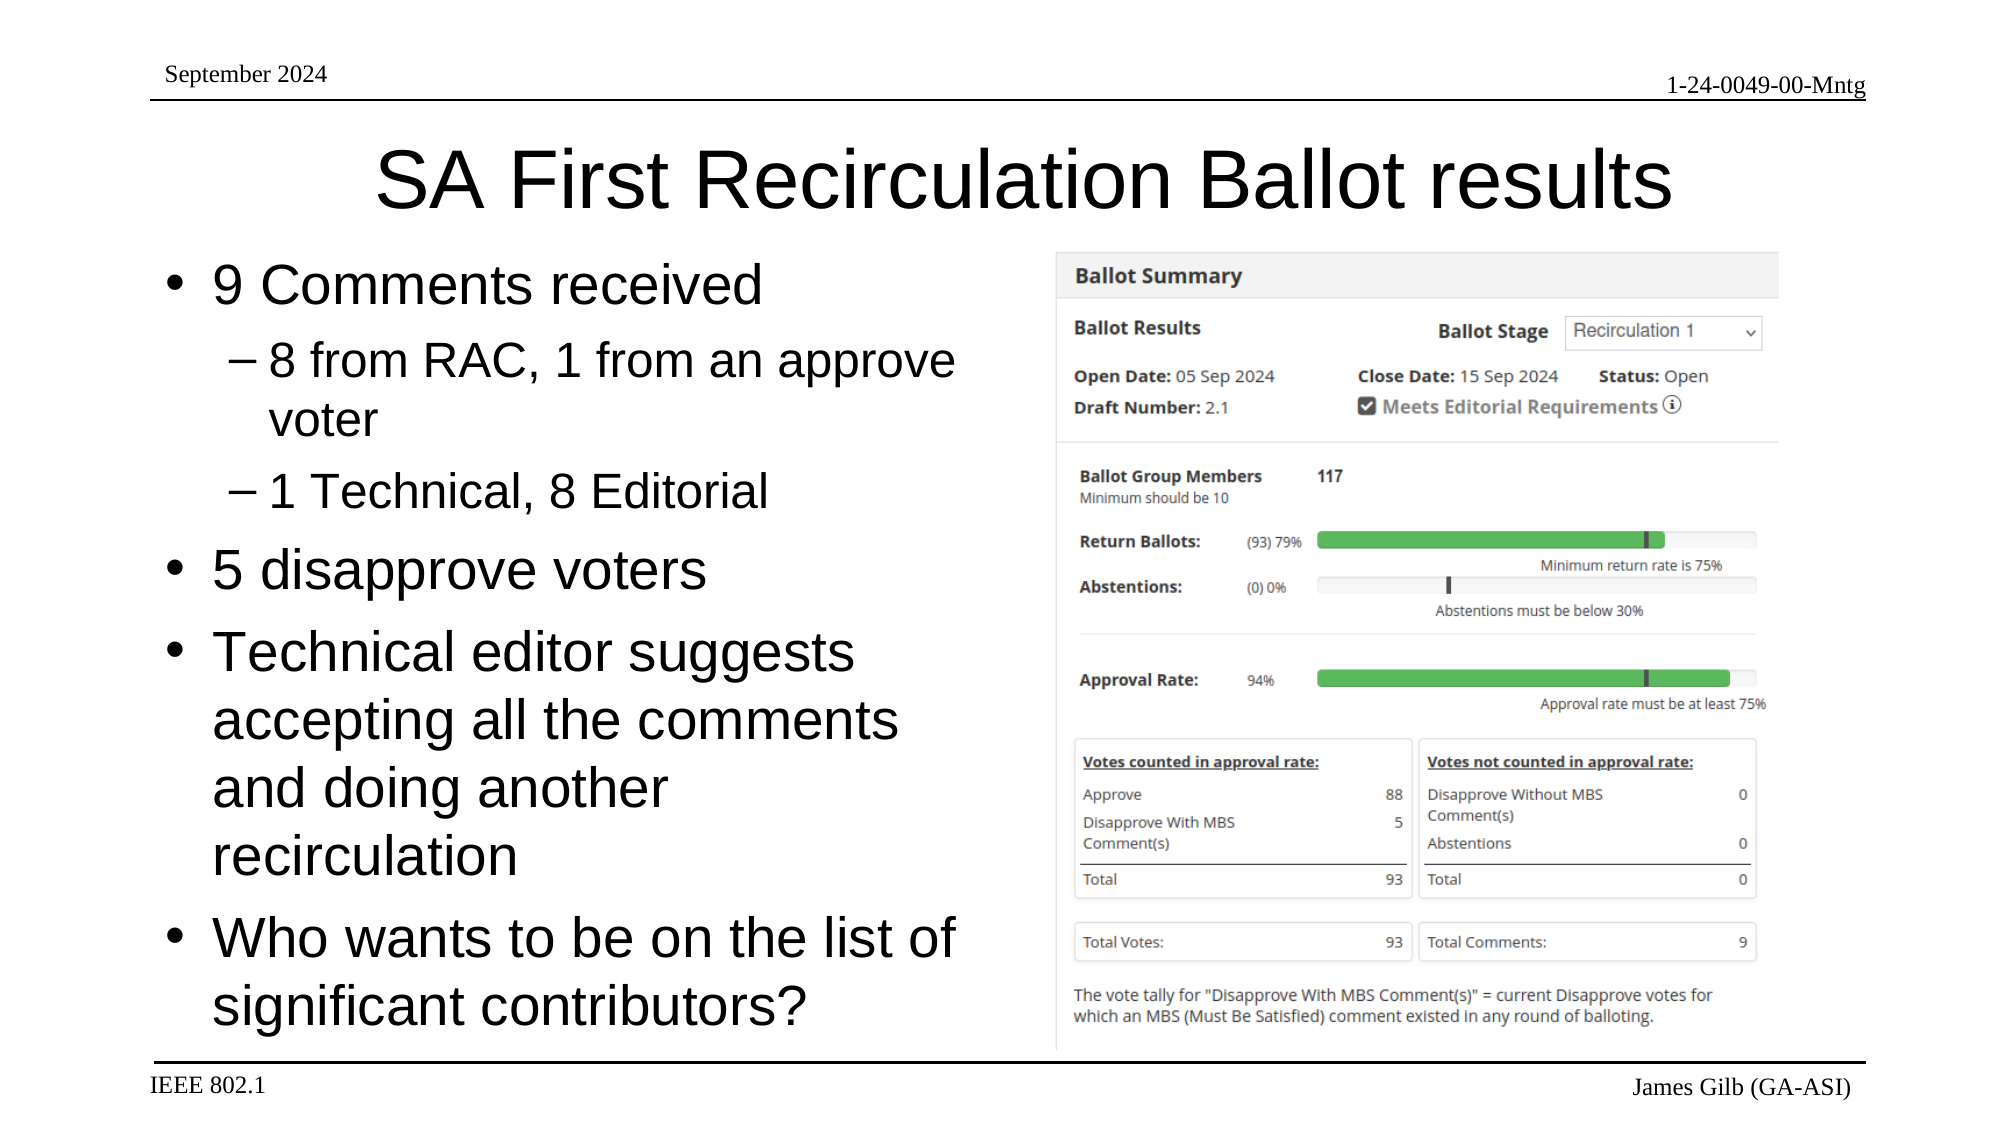

# SA First Recirculation Ballot results
9 Comments received
8 from RAC, 1 from an approve voter
1 Technical, 8 Editorial
5 disapprove voters
Technical editor suggests accepting all the comments and doing another recirculation
Who wants to be on the list of significant contributors?